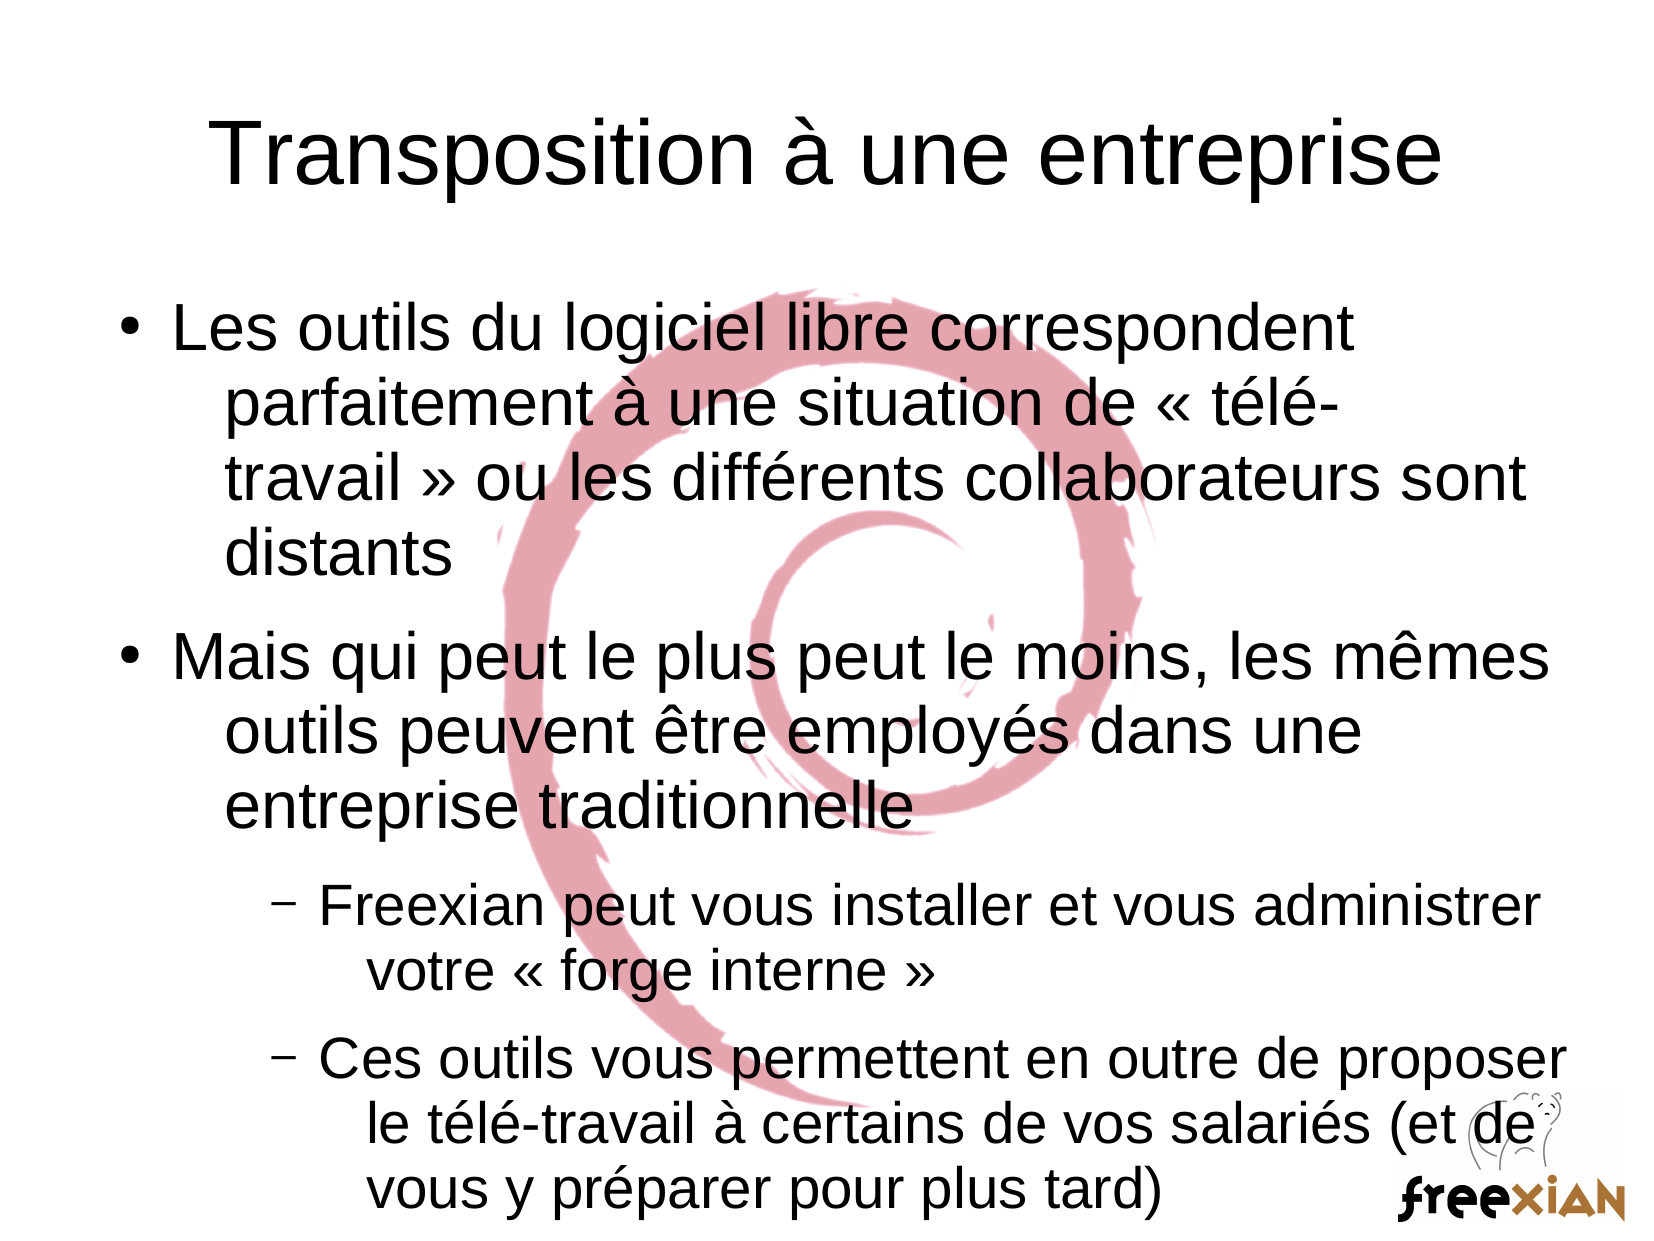

# Transposition à une entreprise
Les outils du logiciel libre correspondent parfaitement à une situation de « télé-travail » ou les différents collaborateurs sont distants
Mais qui peut le plus peut le moins, les mêmes outils peuvent être employés dans une entreprise traditionnelle
Freexian peut vous installer et vous administrer votre « forge interne »
Ces outils vous permettent en outre de proposer le télé-travail à certains de vos salariés (et de vous y préparer pour plus tard)